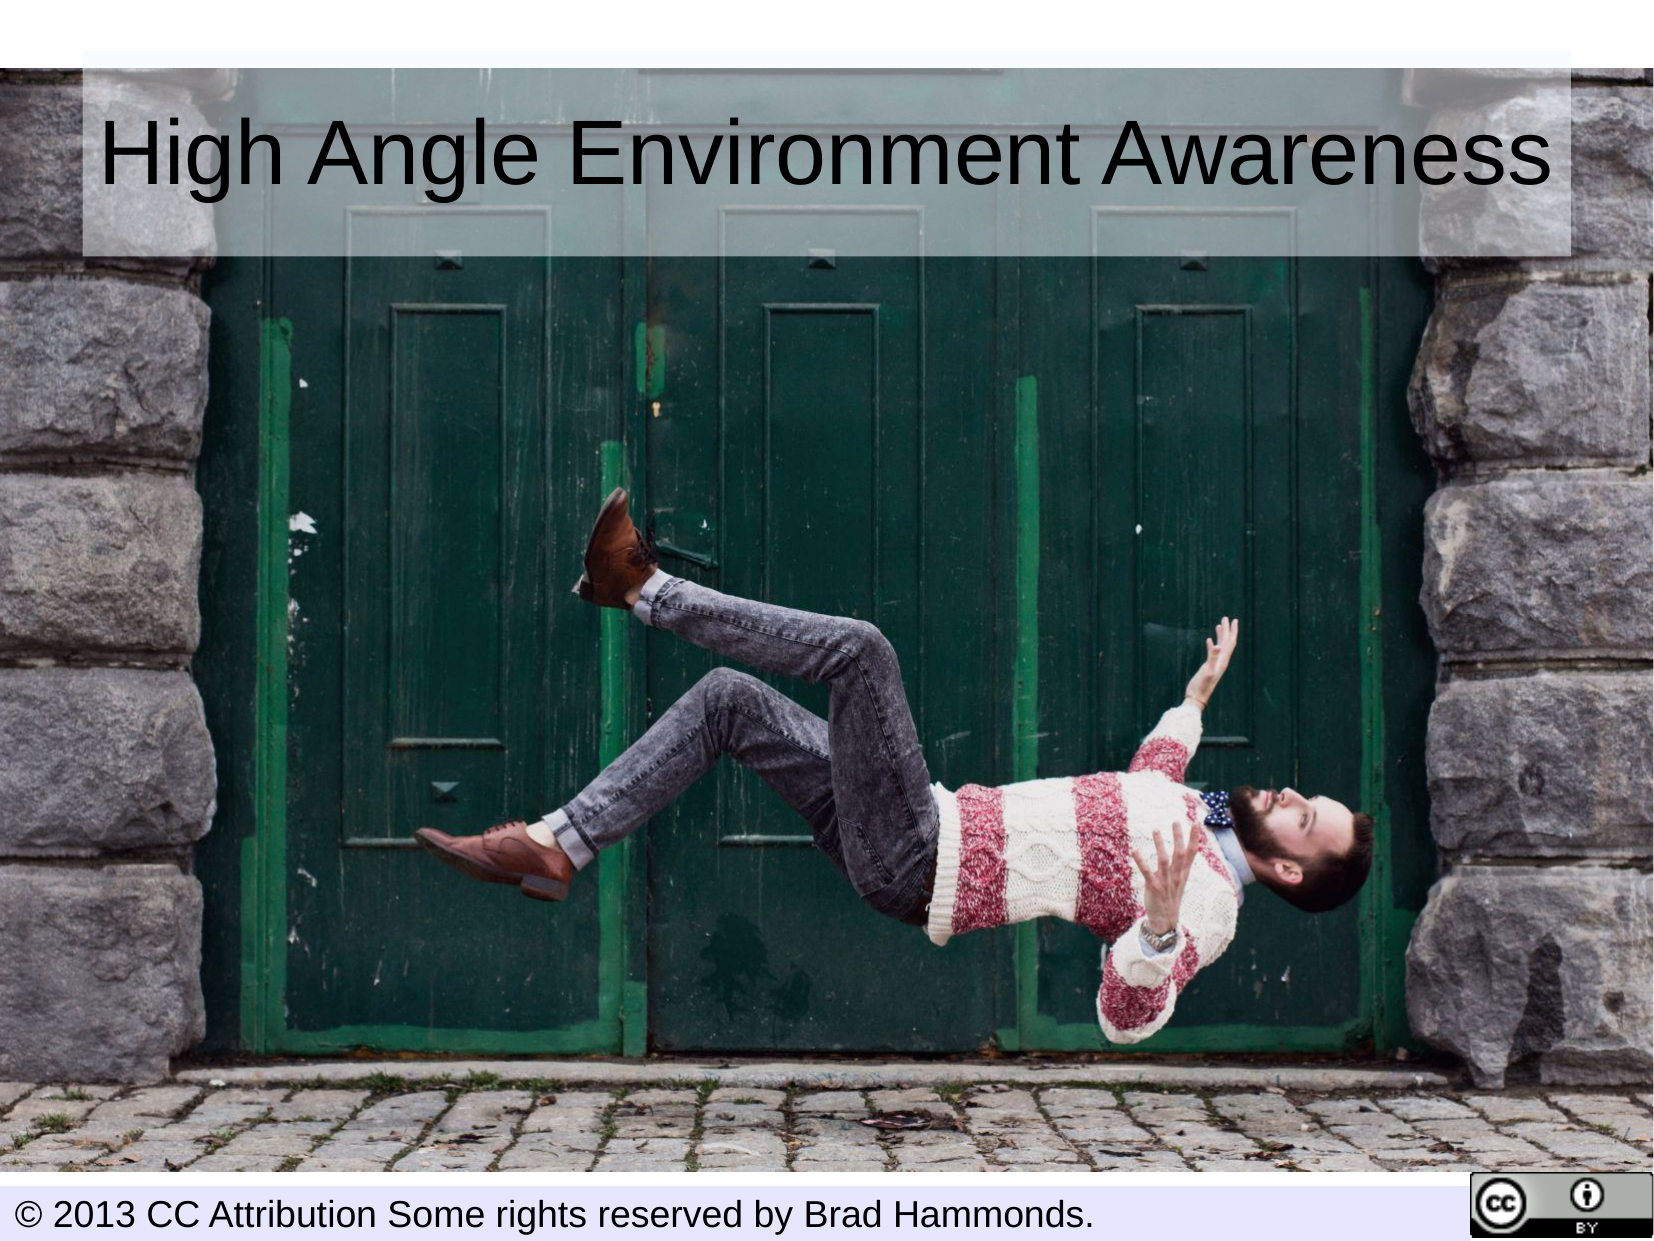

# High Angle Environment Awareness
© 2013 CC Attribution Some rights reserved by Brad Hammonds.